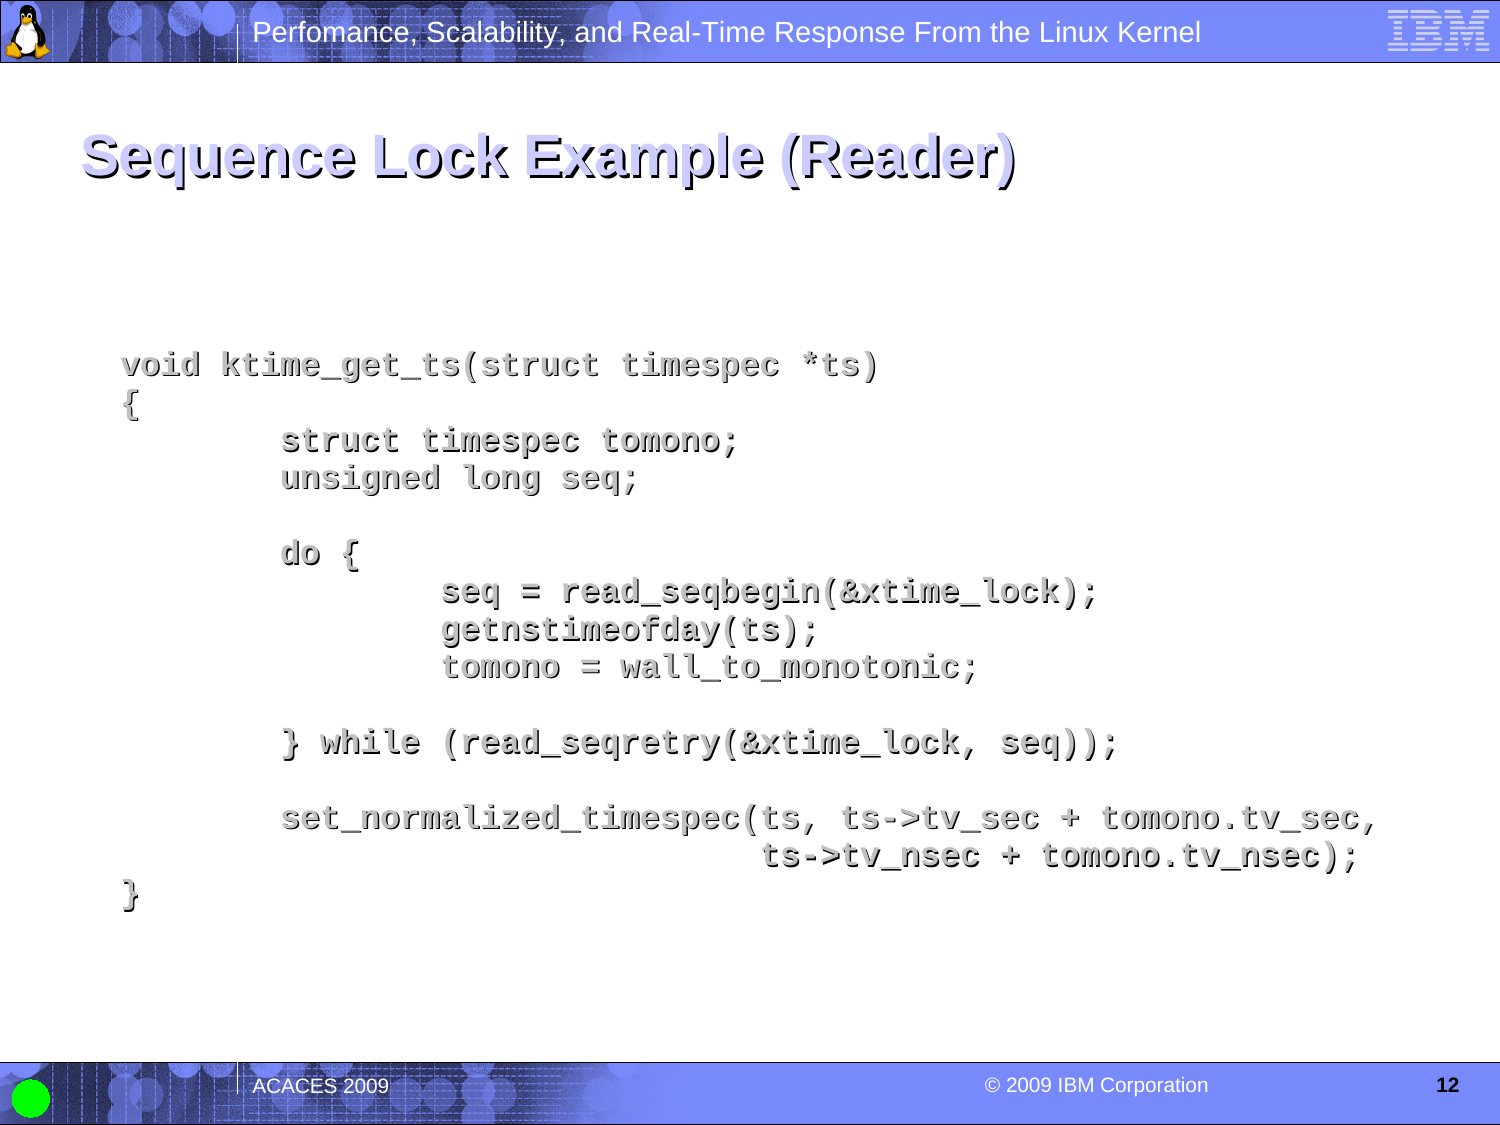

# Sequence Lock Example (Reader)
void ktime_get_ts(struct timespec *ts)
{
 struct timespec tomono;
 unsigned long seq;
 do {
 seq = read_seqbegin(&xtime_lock);
 getnstimeofday(ts);
 tomono = wall_to_monotonic;
 } while (read_seqretry(&xtime_lock, seq));
 set_normalized_timespec(ts, ts->tv_sec + tomono.tv_sec,
 ts->tv_nsec + tomono.tv_nsec);
}
12